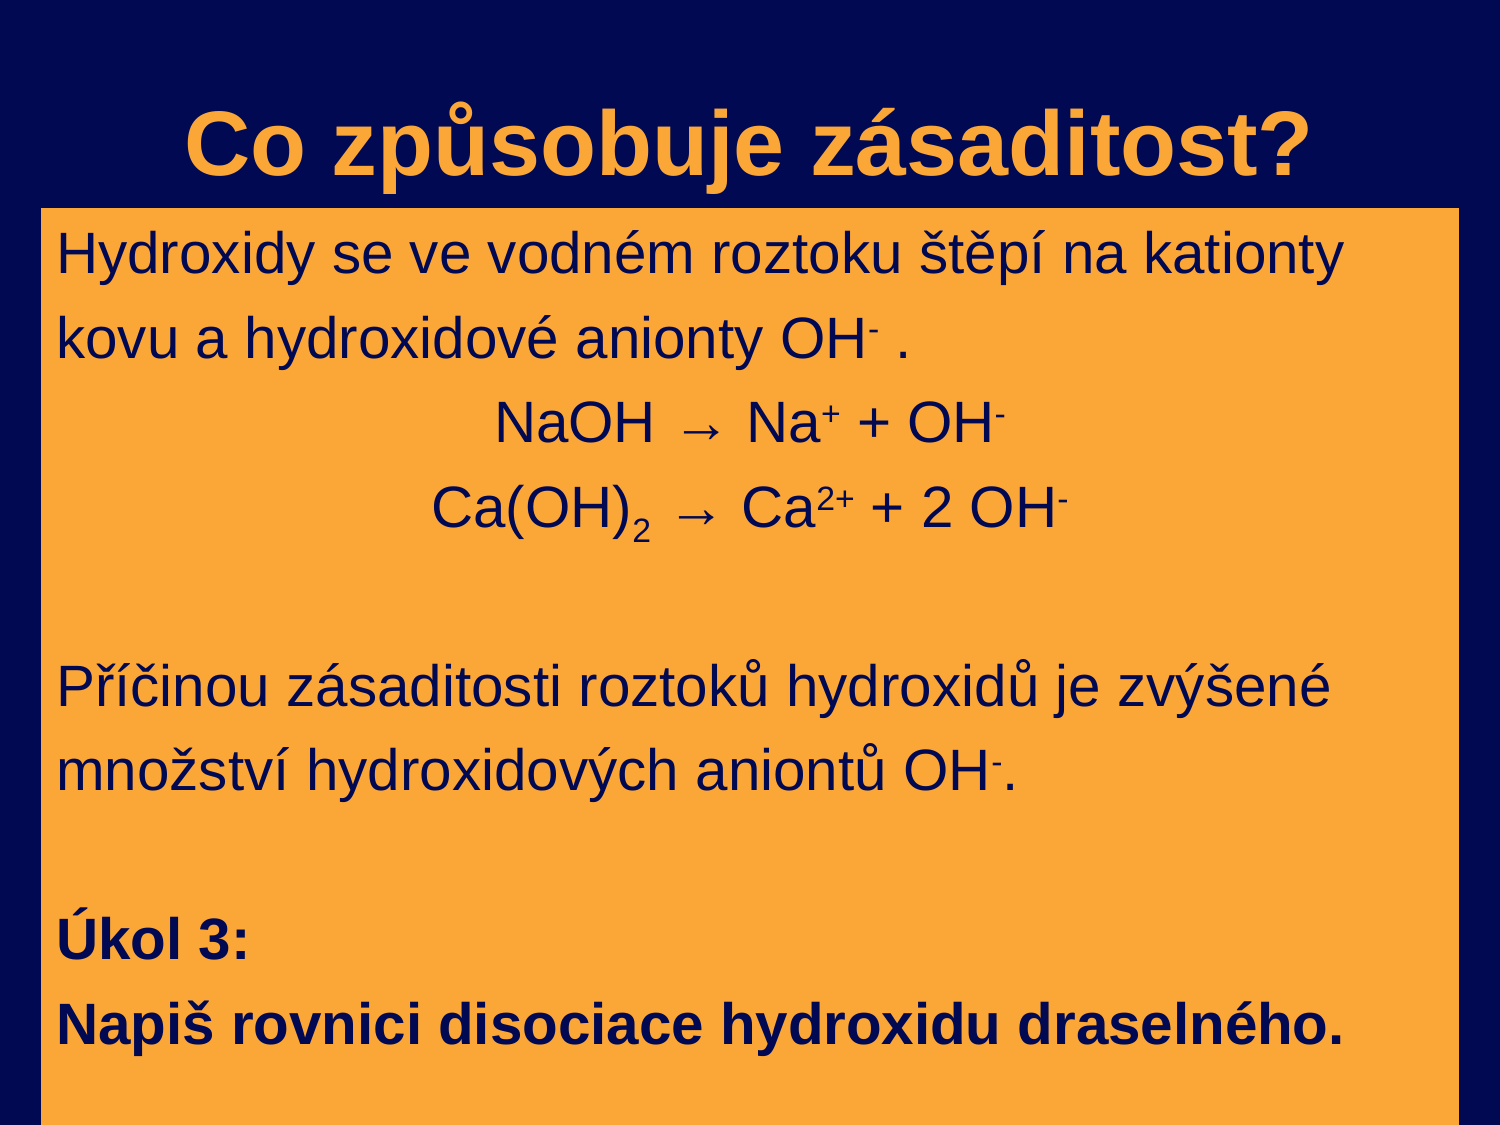

# Co způsobuje zásaditost?
Hydroxidy se ve vodném roztoku štěpí na kationty
kovu a hydroxidové anionty OH- .
NaOH → Na+ + OH-
Ca(OH)2 → Ca2+ + 2 OH-
Příčinou zásaditosti roztoků hydroxidů je zvýšené
množství hydroxidových aniontů OH-.
Úkol 3:
Napiš rovnici disociace hydroxidu draselného.